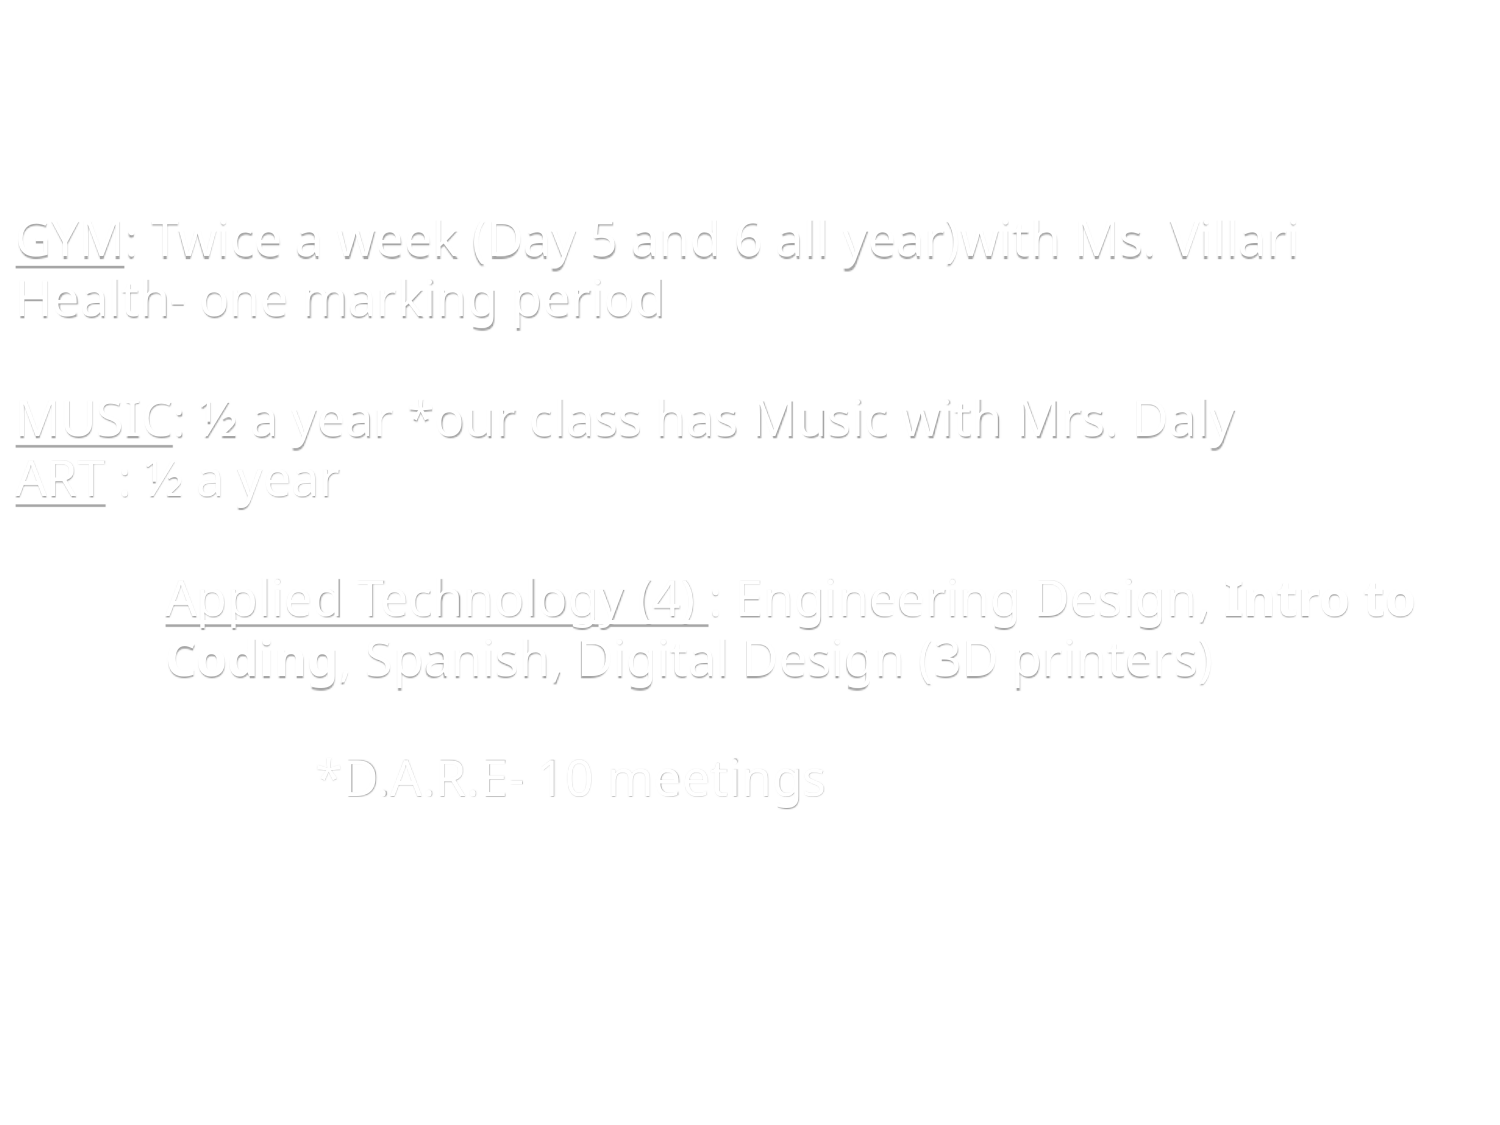

GYM: Twice a week (Day 5 and 6 all year)with Ms. Villari Health- one marking period
MUSIC: ½ a year *our class has Music with Mrs. Daly
ART : ½ a year
Applied Technology (4) : Engineering Design, Intro to Coding, Spanish, Digital Design (3D printers)
				*D.A.R.E- 10 meetings